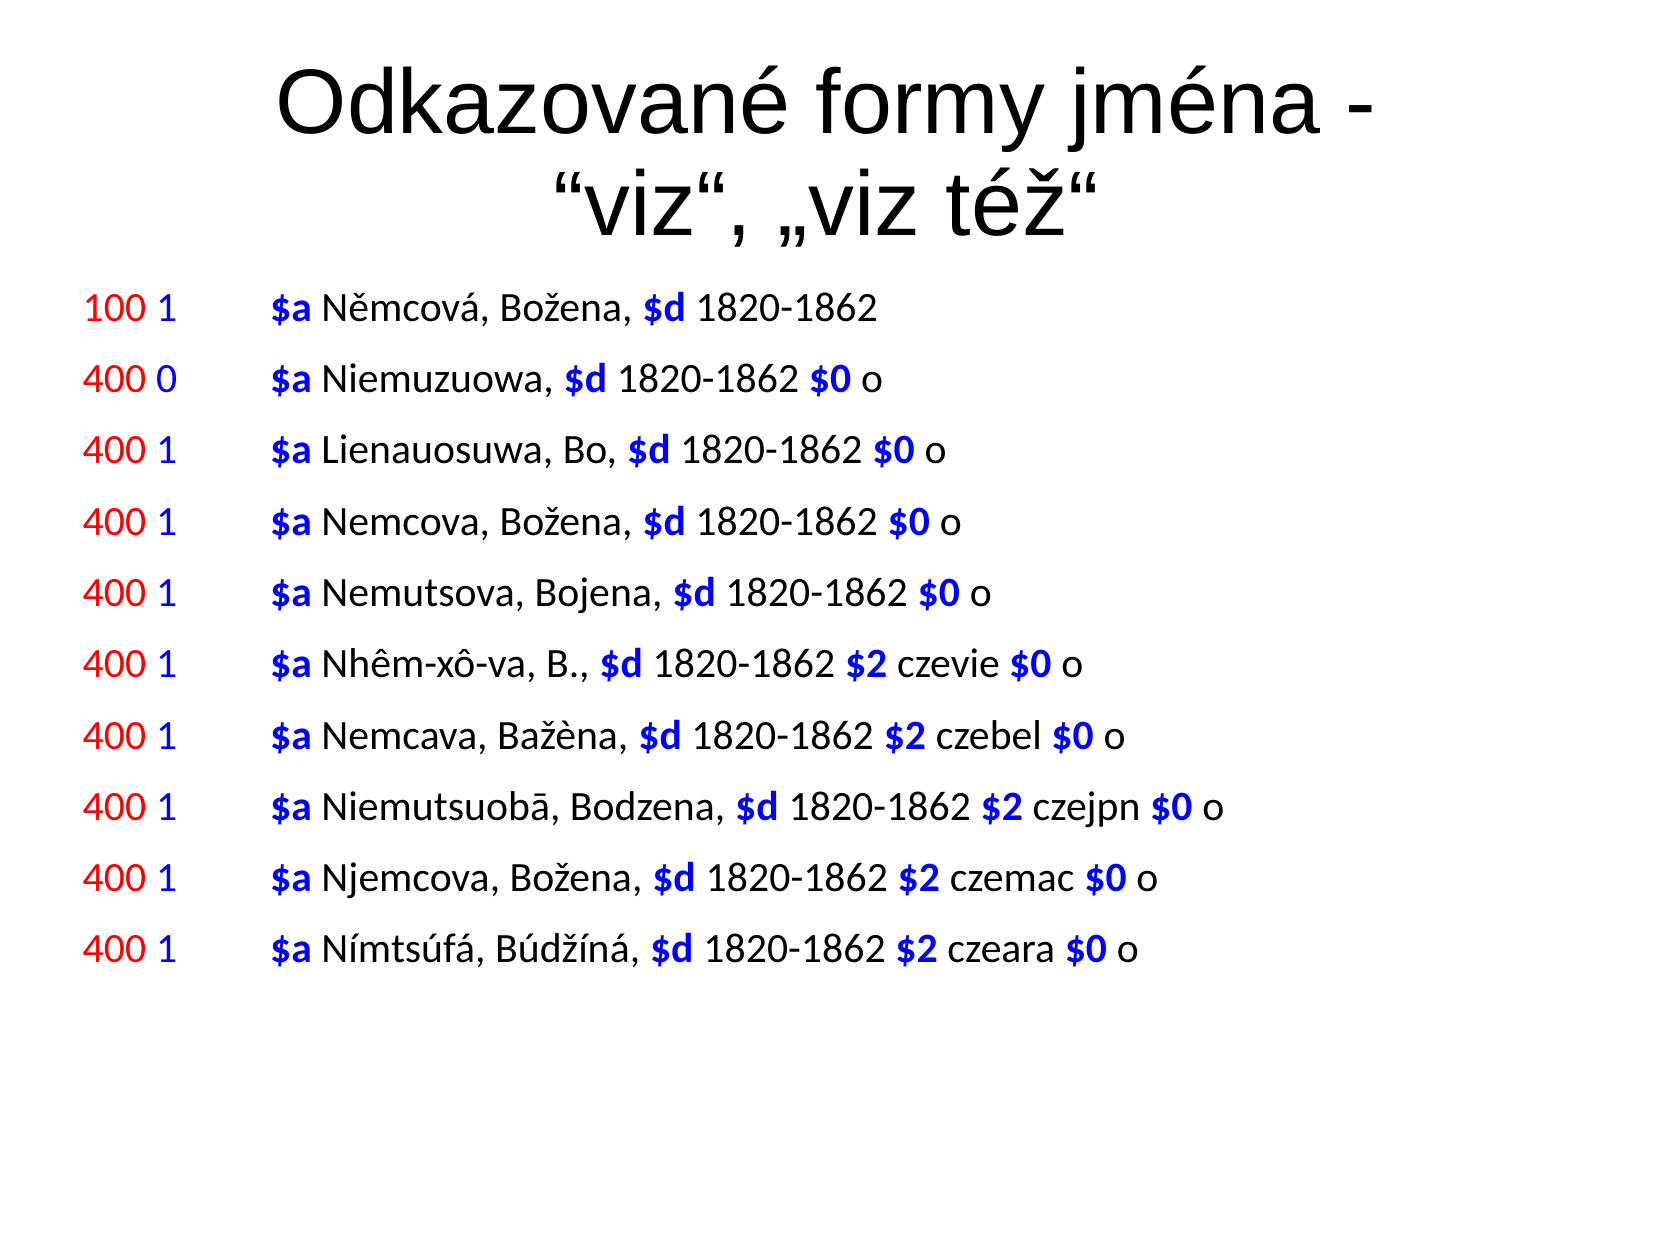

# Odkazované formy jména - “viz“, „viz též“
100 1 	$a Němcová, Božena, $d 1820-1862
400 0 	$a Niemuzuowa, $d 1820-1862 $0 o
400 1 	$a Lienauosuwa, Bo, $d 1820-1862 $0 o
400 1 	$a Nemcova, Božena, $d 1820-1862 $0 o
400 1 	$a Nemutsova, Bojena, $d 1820-1862 $0 o
400 1 	$a Nhêm-xô-va, B., $d 1820-1862 $2 czevie $0 o
400 1 	$a Nemcava, Bažèna, $d 1820-1862 $2 czebel $0 o
400 1 	$a Niemutsuobā, Bodzena, $d 1820-1862 $2 czejpn $0 o
400 1 	$a Njemcova, Božena, $d 1820-1862 $2 czemac $0 o
400 1 	$a Nímtsúfá, Búdžíná, $d 1820-1862 $2 czeara $0 o